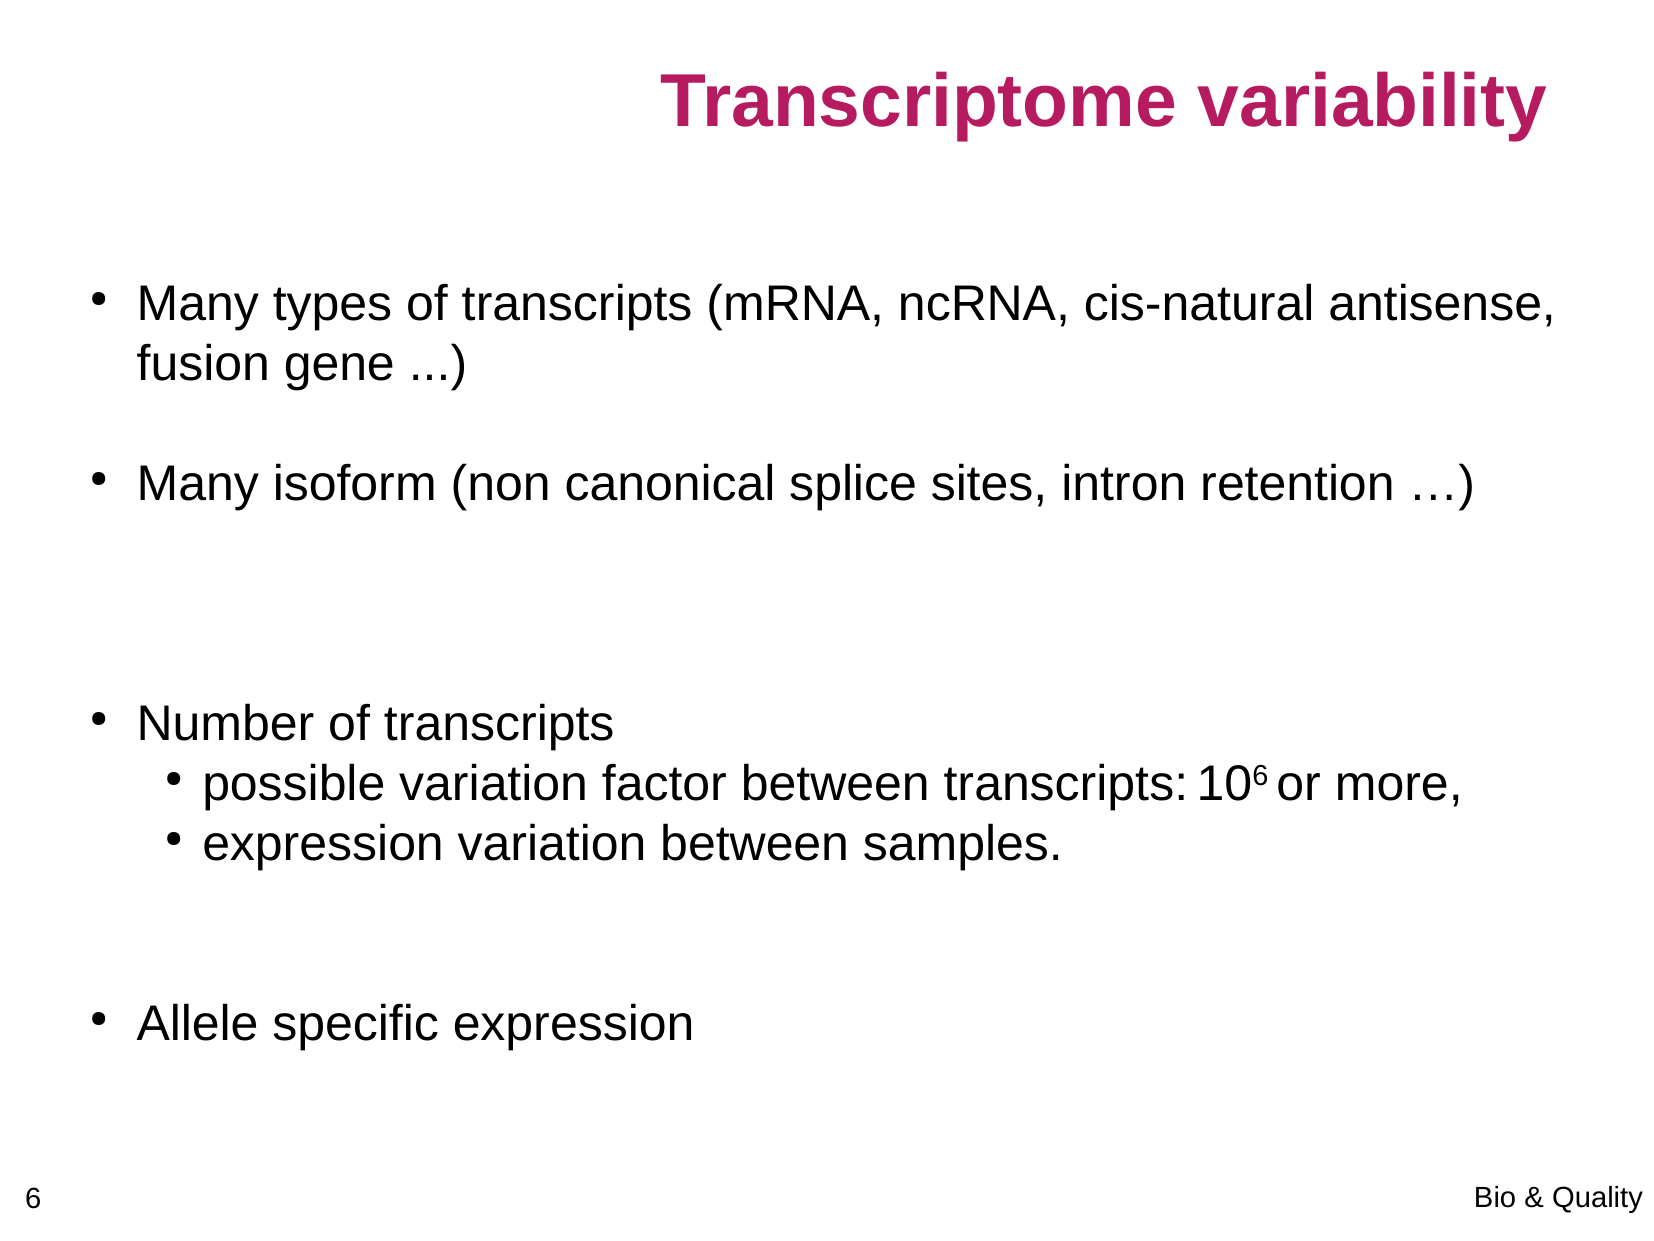

Transcriptome variability
Many types of transcripts (mRNA, ncRNA, cis-natural antisense, fusion gene ...)
Many isoform (non canonical splice sites, intron retention …)
Number of transcripts
possible variation factor between transcripts: 106 or more,
expression variation between samples.
Allele specific expression